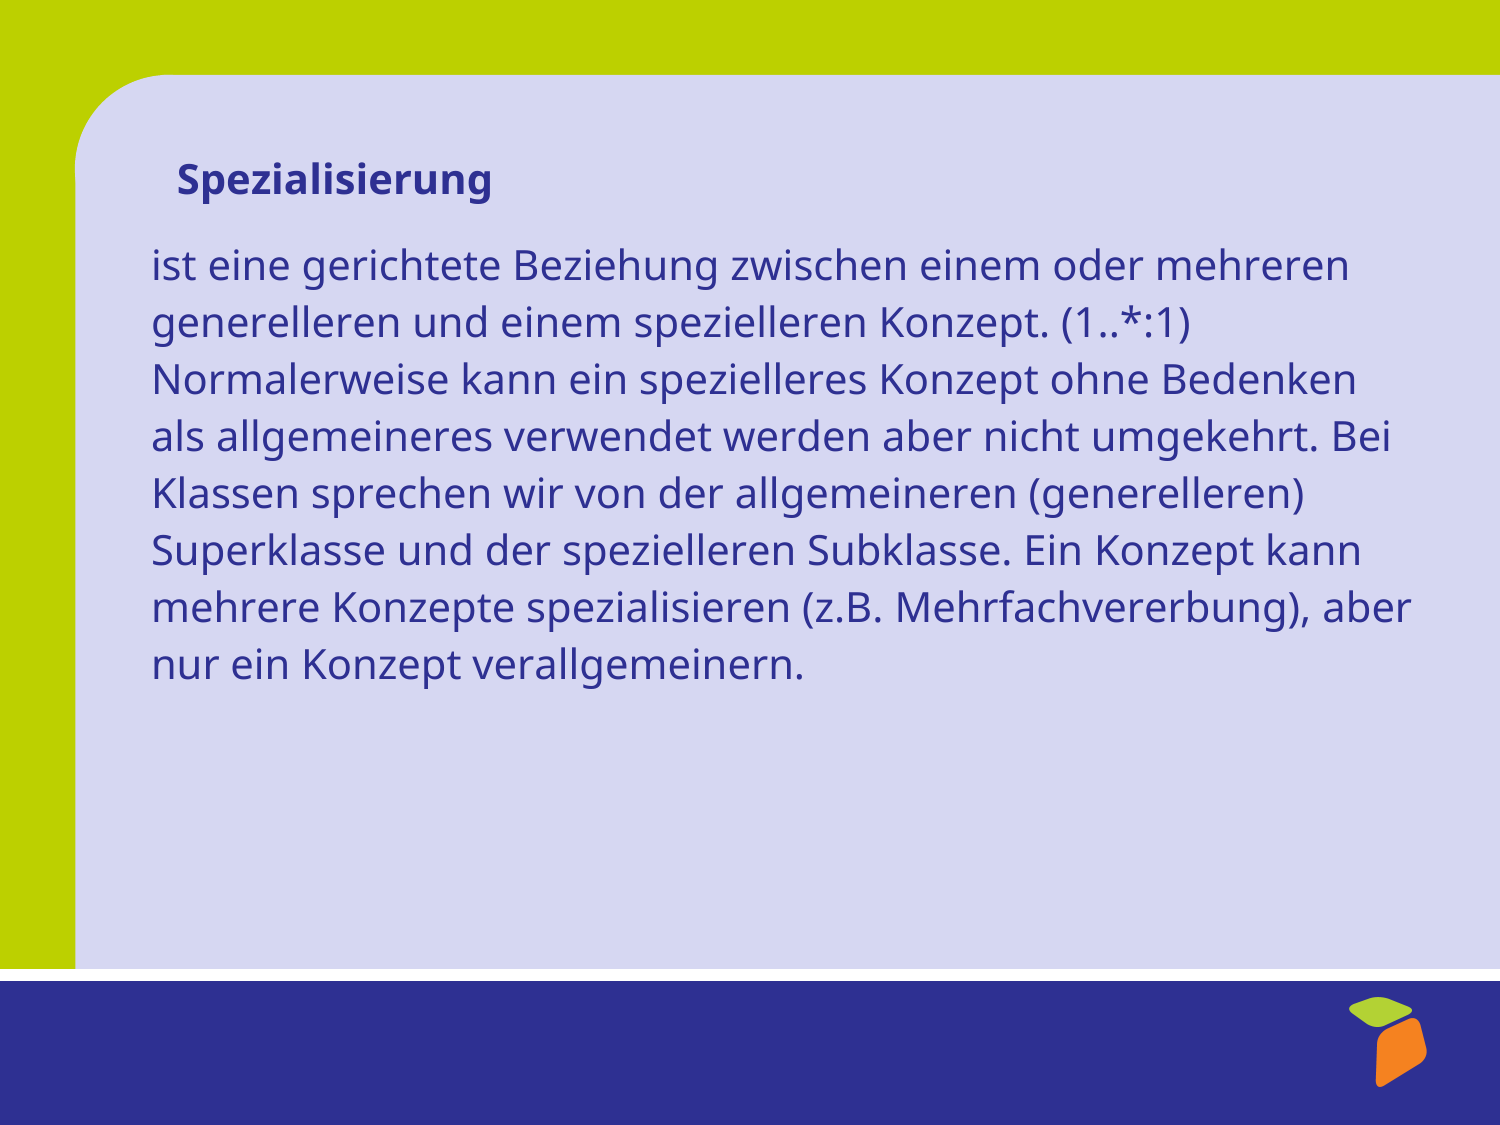

# Spezialisierung
ist eine gerichtete Beziehung zwischen einem oder mehreren generelleren und einem spezielleren Konzept. (1..*:1) Normalerweise kann ein spezielleres Konzept ohne Bedenken als allgemeineres verwendet werden aber nicht umgekehrt. Bei Klassen sprechen wir von der allgemeineren (generelleren) Superklasse und der spezielleren Subklasse. Ein Konzept kann mehrere Konzepte spezialisieren (z.B. Mehrfachvererbung), aber nur ein Konzept verallgemeinern.